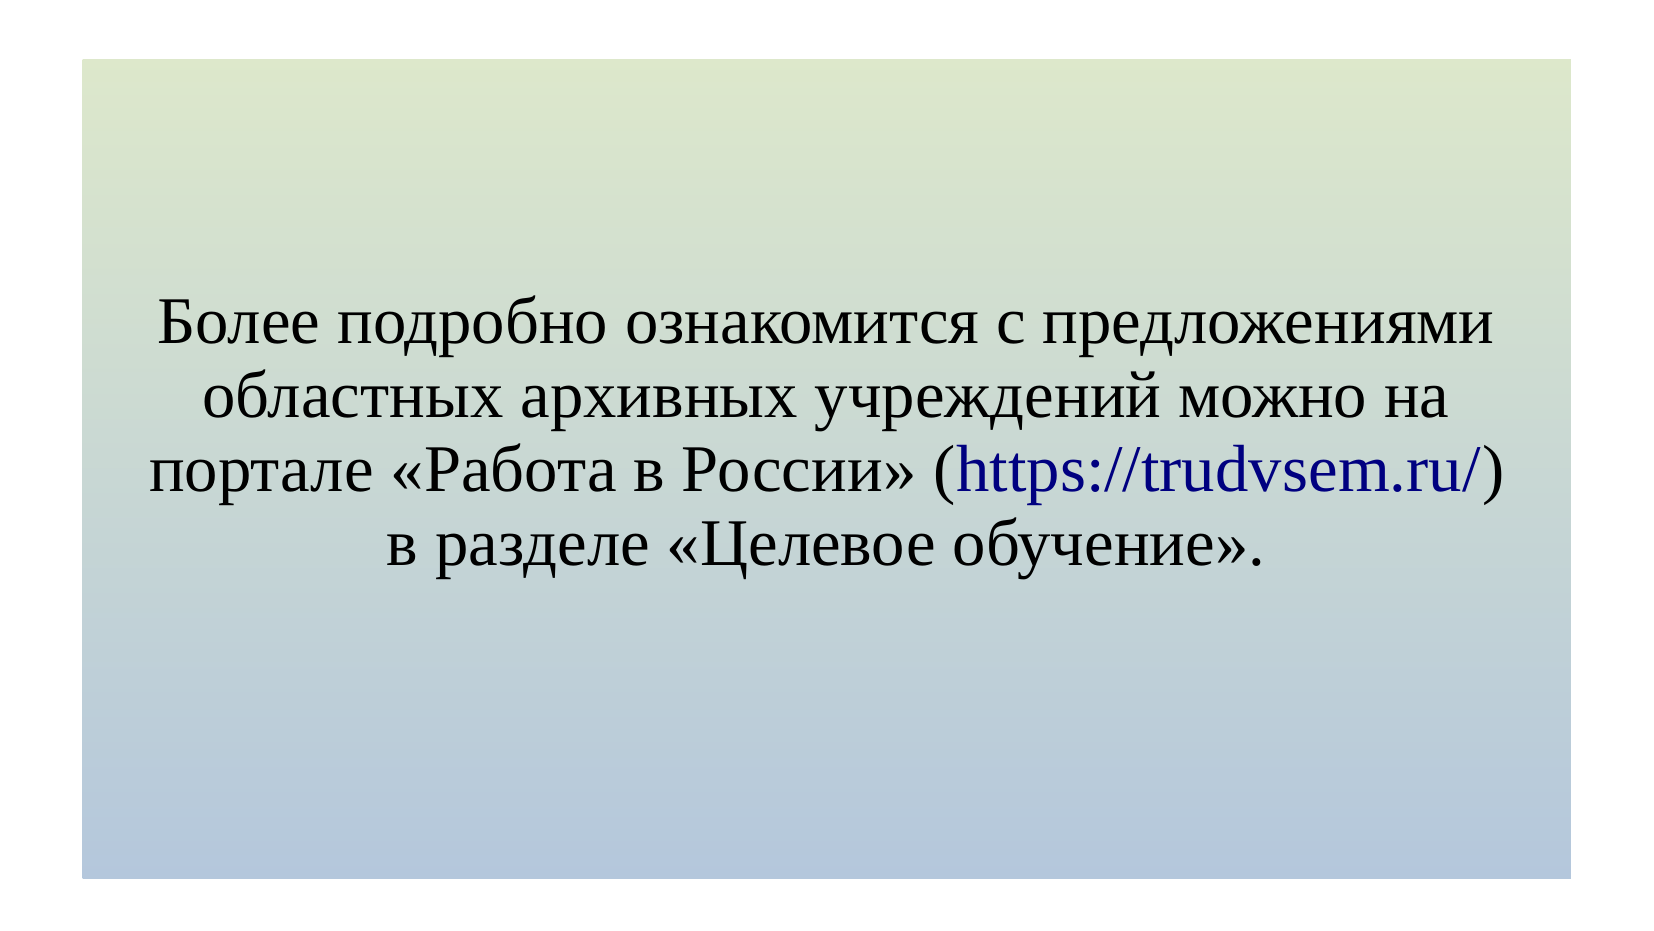

# Более подробно ознакомится с предложениями областных архивных учреждений можно на портале «Работа в России» (https://trudvsem.ru/)
в разделе «Целевое обучение».